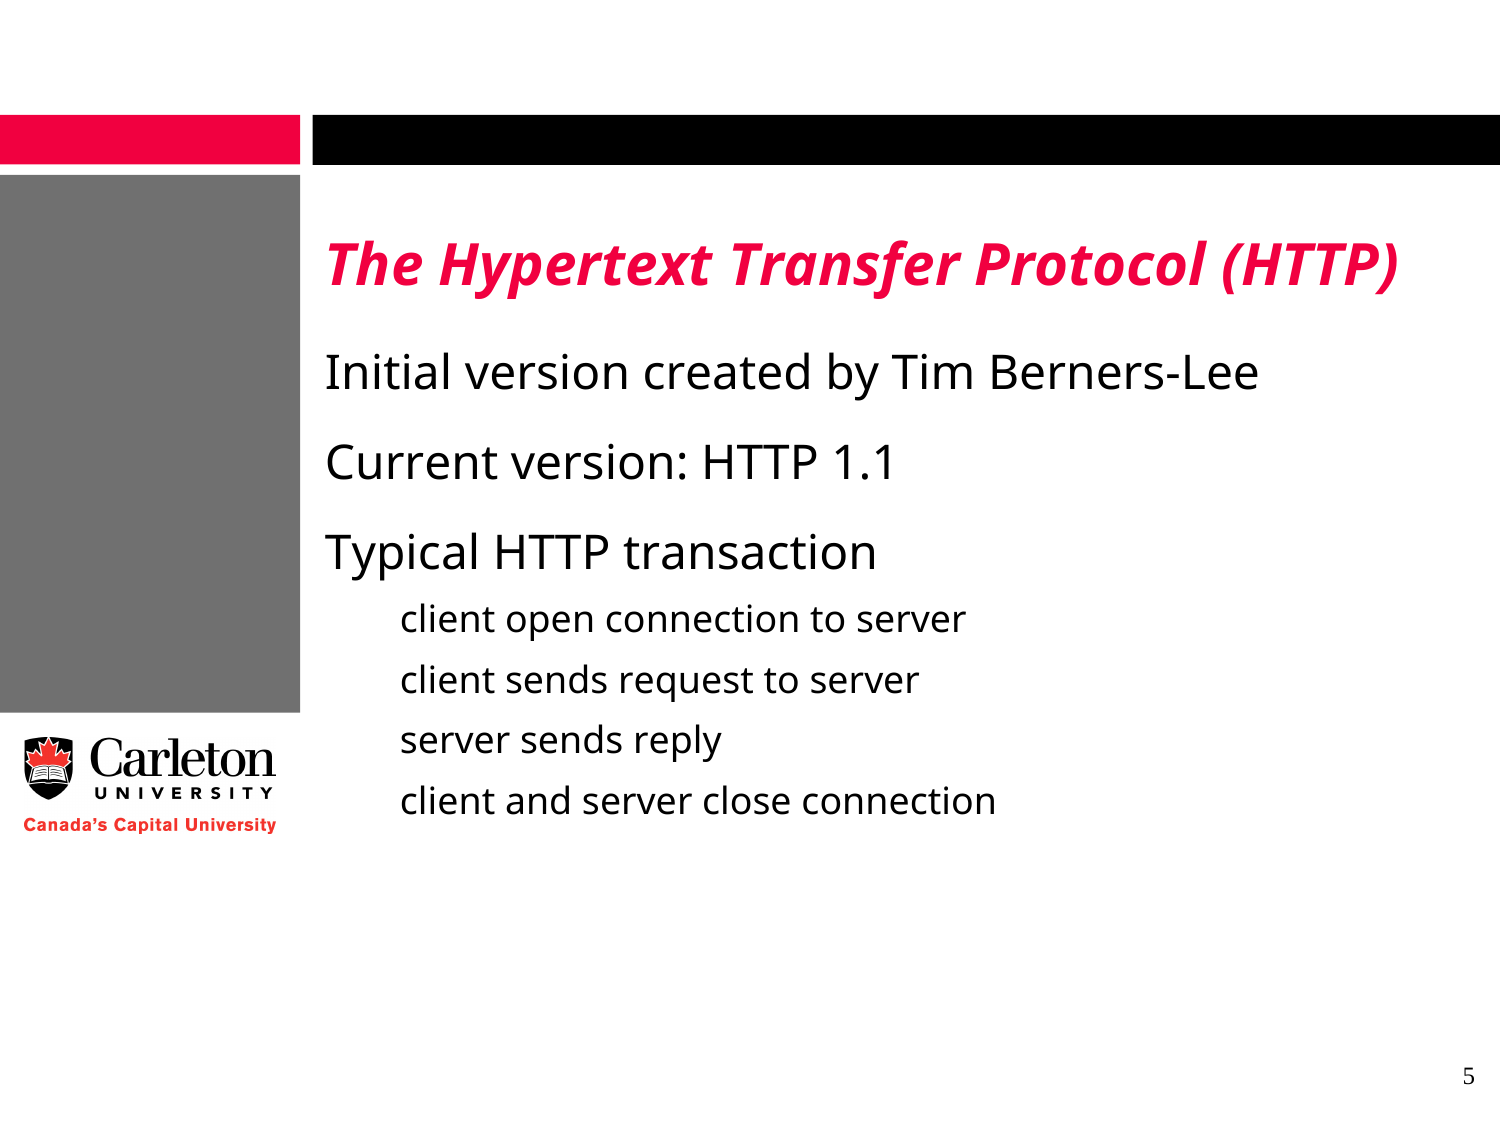

# The Hypertext Transfer Protocol (HTTP)
Initial version created by Tim Berners-Lee
Current version: HTTP 1.1
Typical HTTP transaction
client open connection to server
client sends request to server
server sends reply
client and server close connection
5